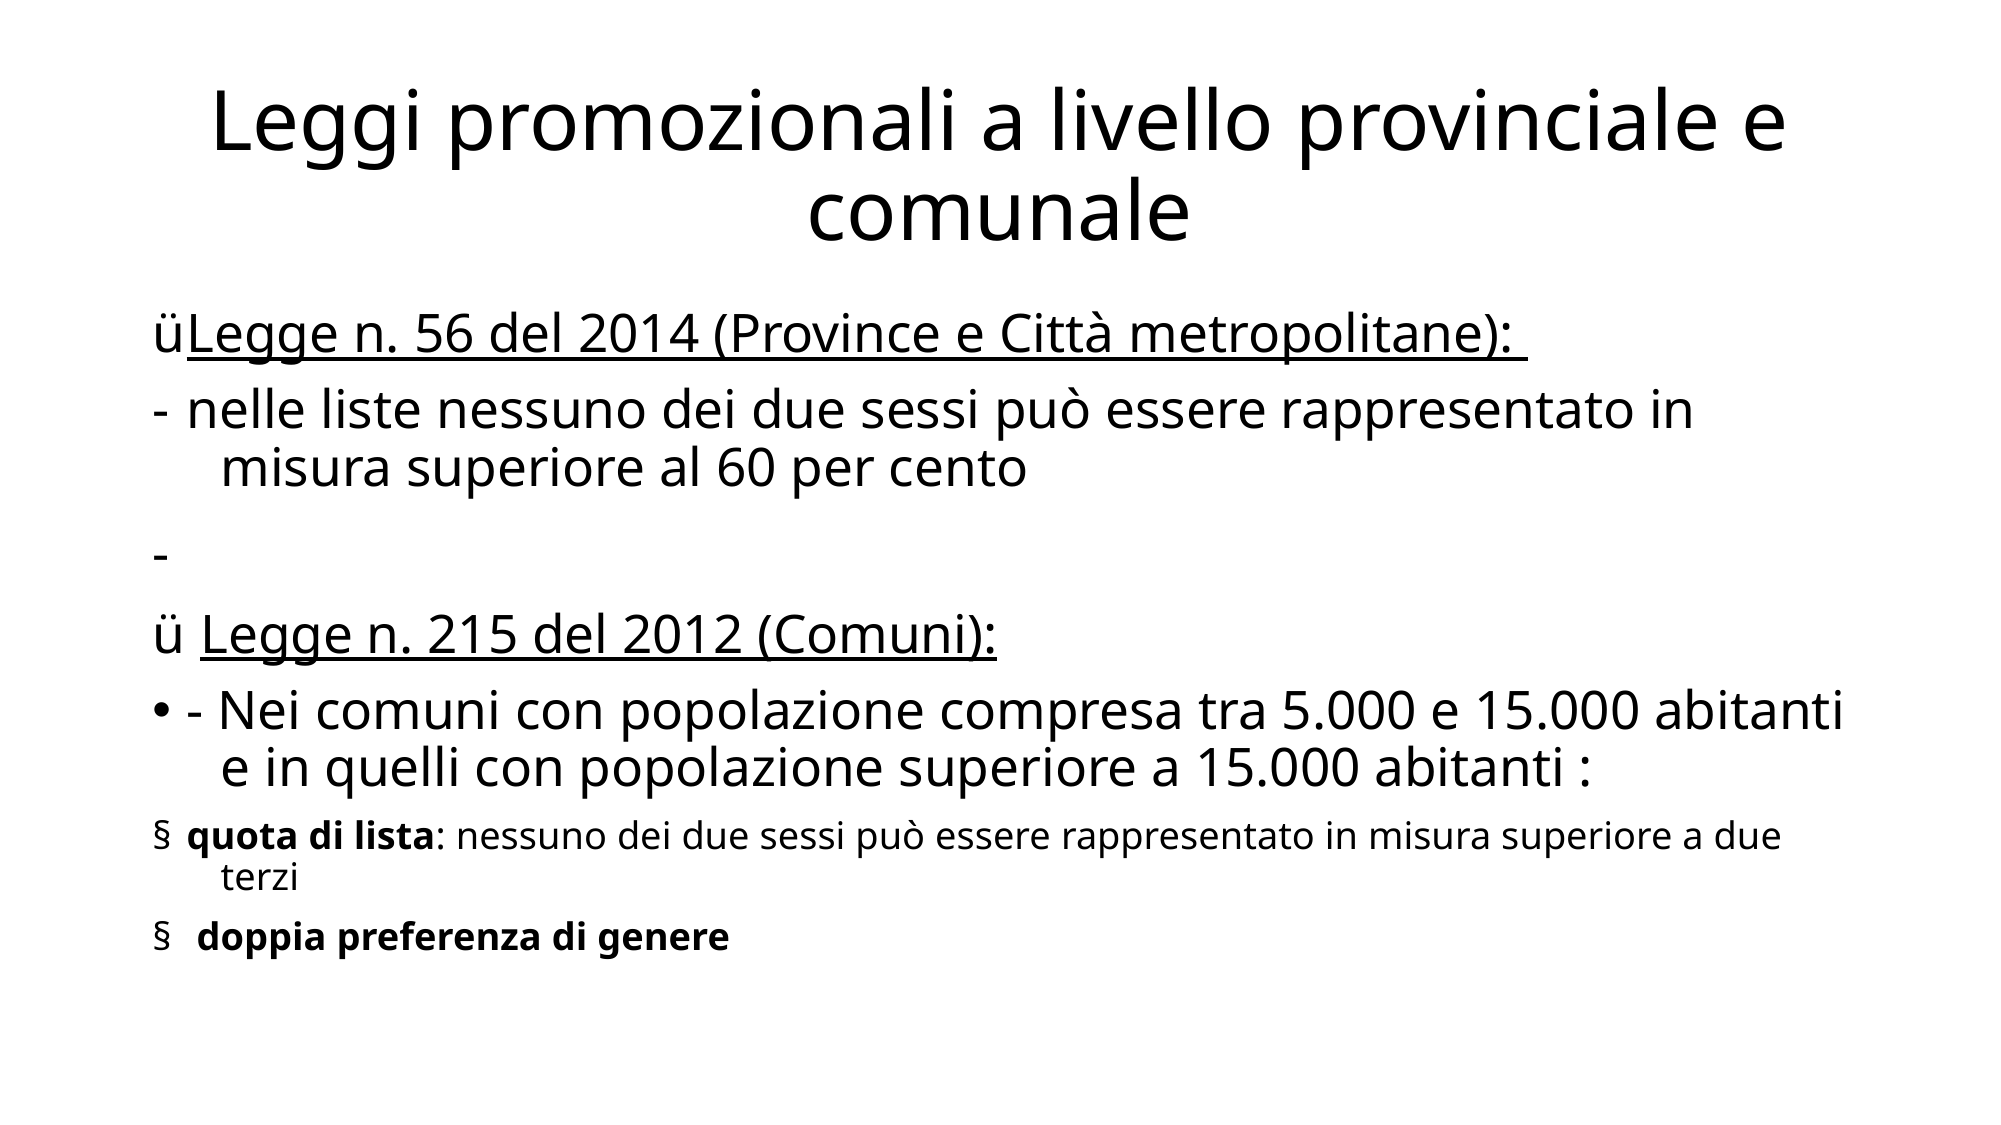

# Leggi promozionali a livello provinciale e comunale
Legge n. 56 del 2014 (Province e Città metropolitane):
nelle liste nessuno dei due sessi può essere rappresentato in misura superiore al 60 per cento
 Legge n. 215 del 2012 (Comuni):
- Nei comuni con popolazione compresa tra 5.000 e 15.000 abitanti e in quelli con popolazione superiore a 15.000 abitanti :
quota di lista: nessuno dei due sessi può essere rappresentato in misura superiore a due terzi
 doppia preferenza di genere